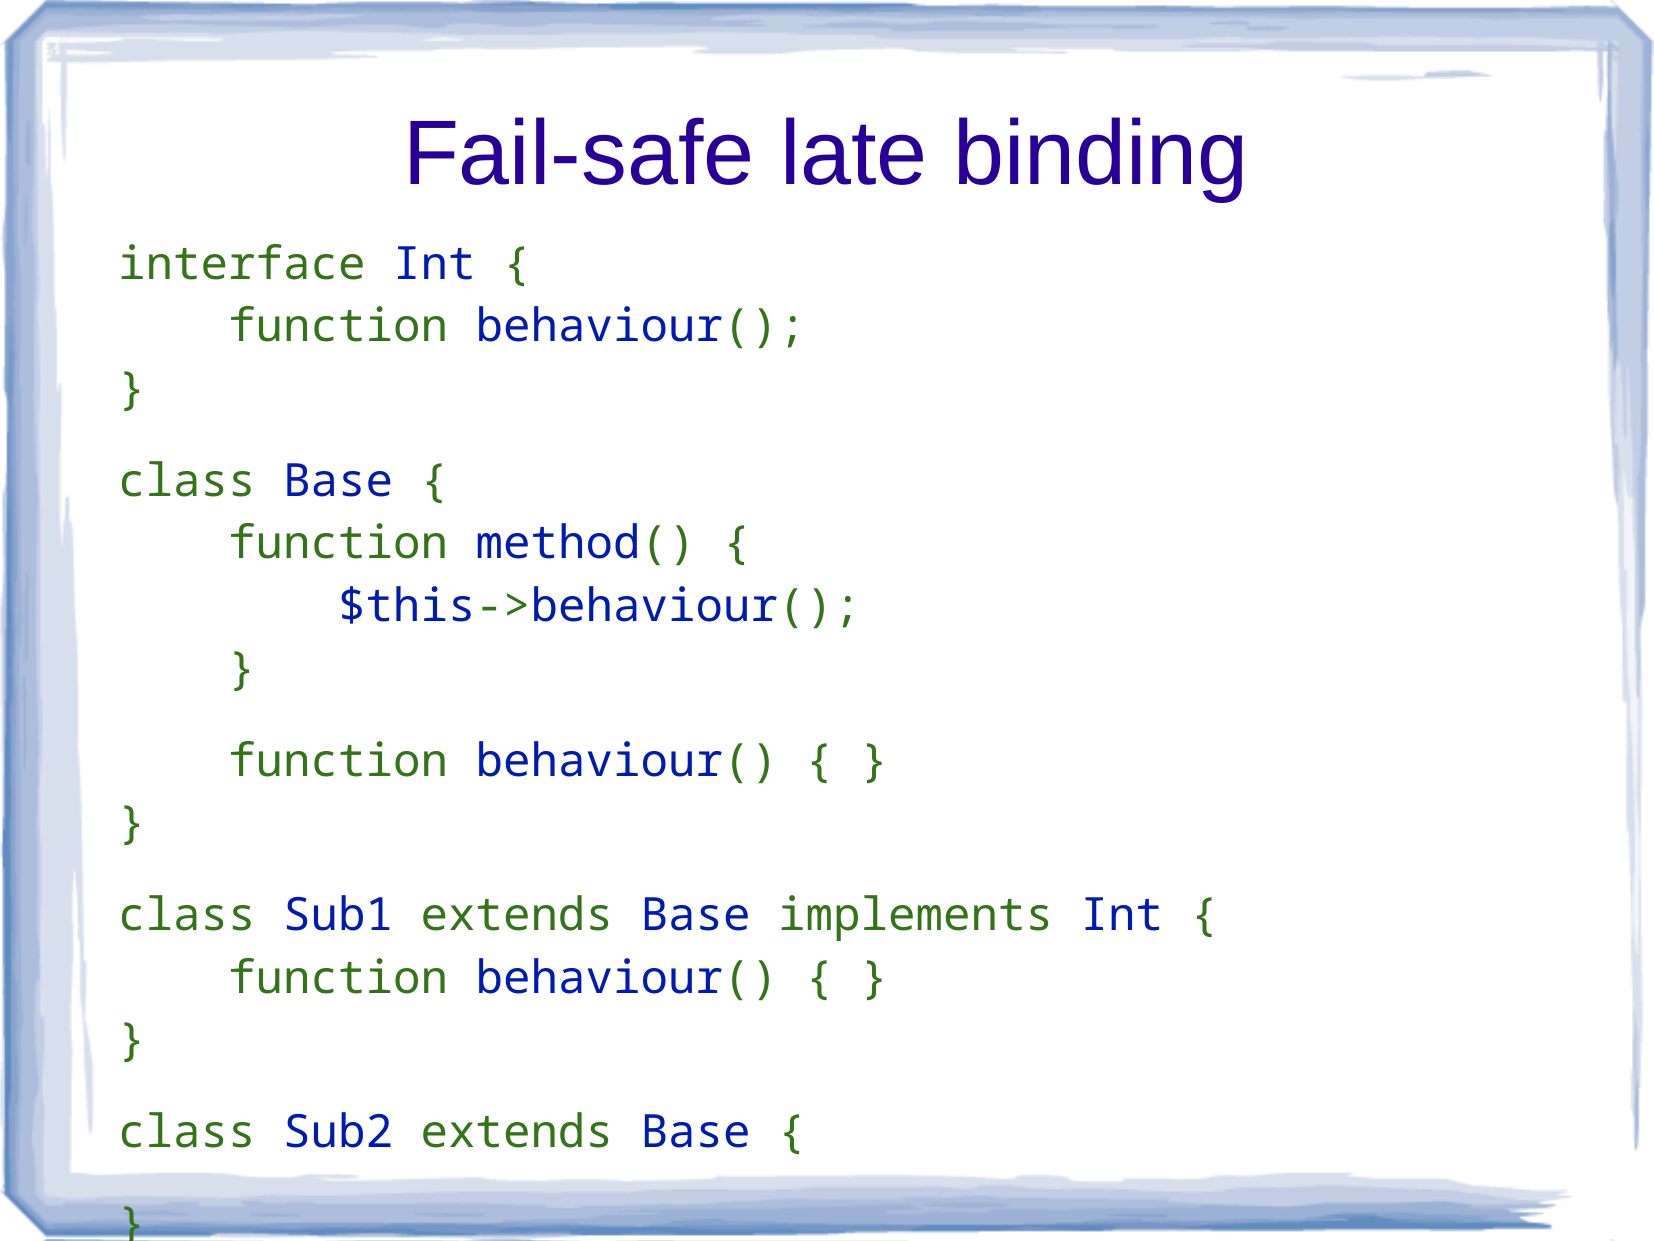

# Fail-safe late binding
interface Int {
    function behaviour();
}
class Base {
    function method() {
        $this->behaviour();
 }
    function behaviour() { }
}
class Sub1 extends Base implements Int {
    function behaviour() { }
}
class Sub2 extends Base {
}
$sub2 = new Sub2();
$sub2->behaviour();